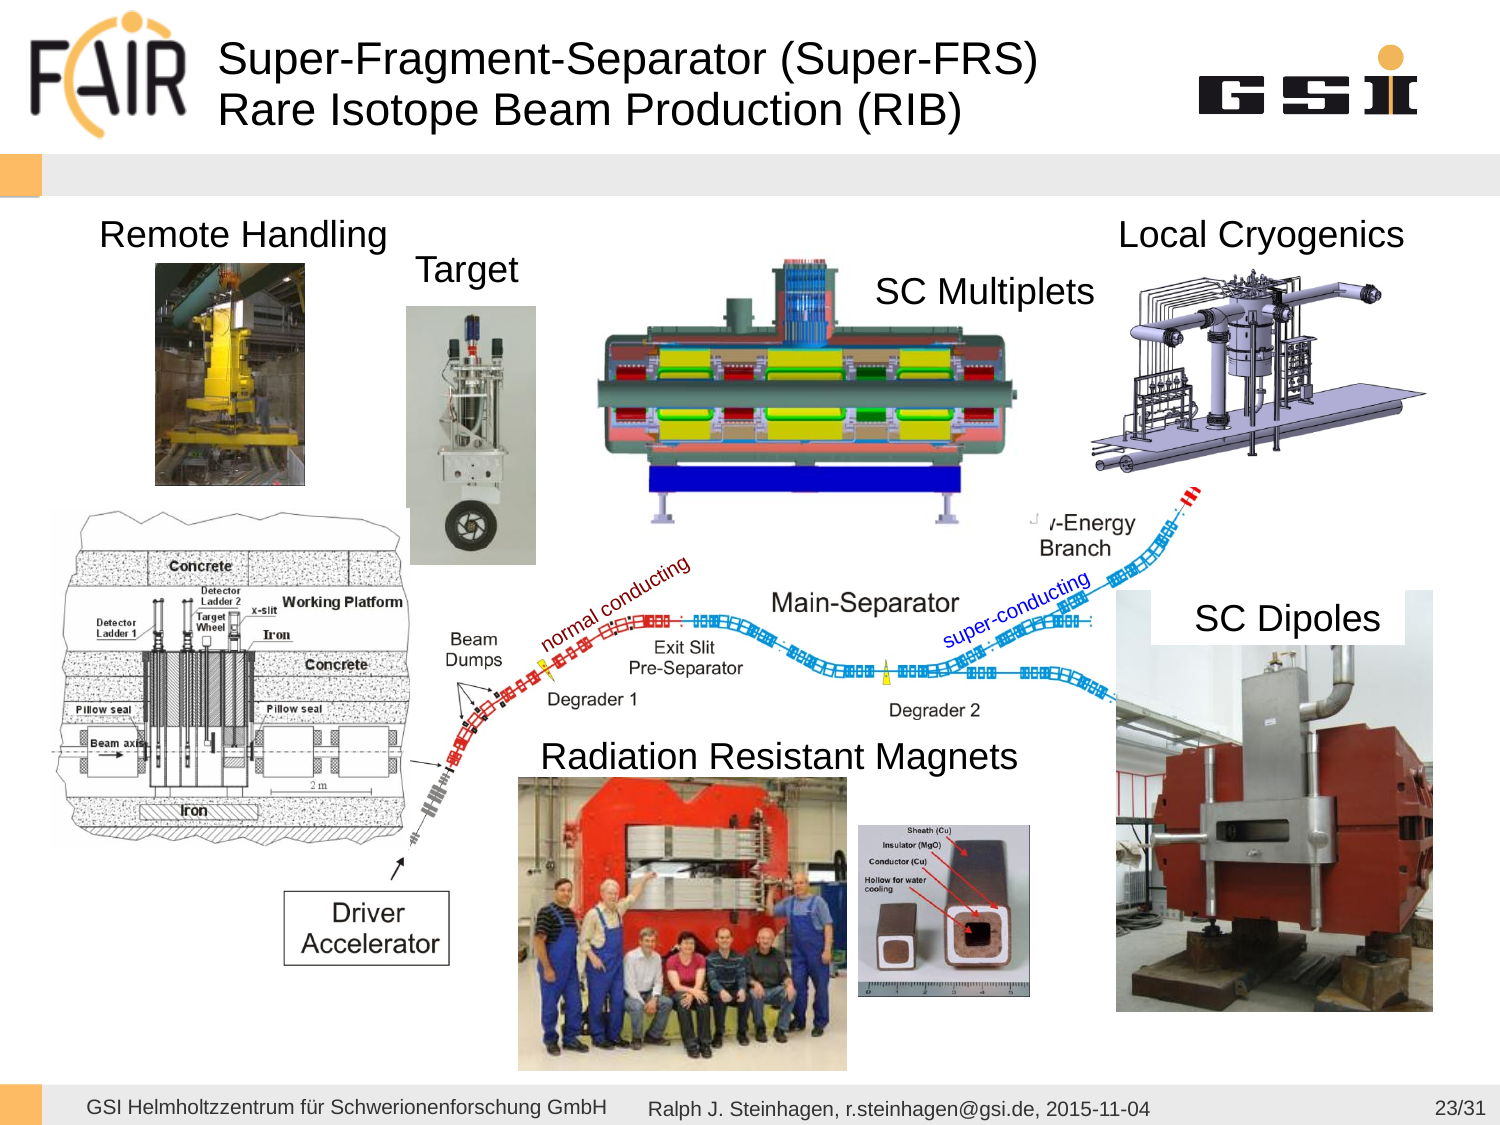

# Super-Fragment-Separator (Super-FRS) Rare Isotope Beam Production (RIB)
Remote Handling
Local Cryogenics
Target
SC Multiplets
normal conducting
super-conducting
SC Dipoles
Radiation Resistant Magnets